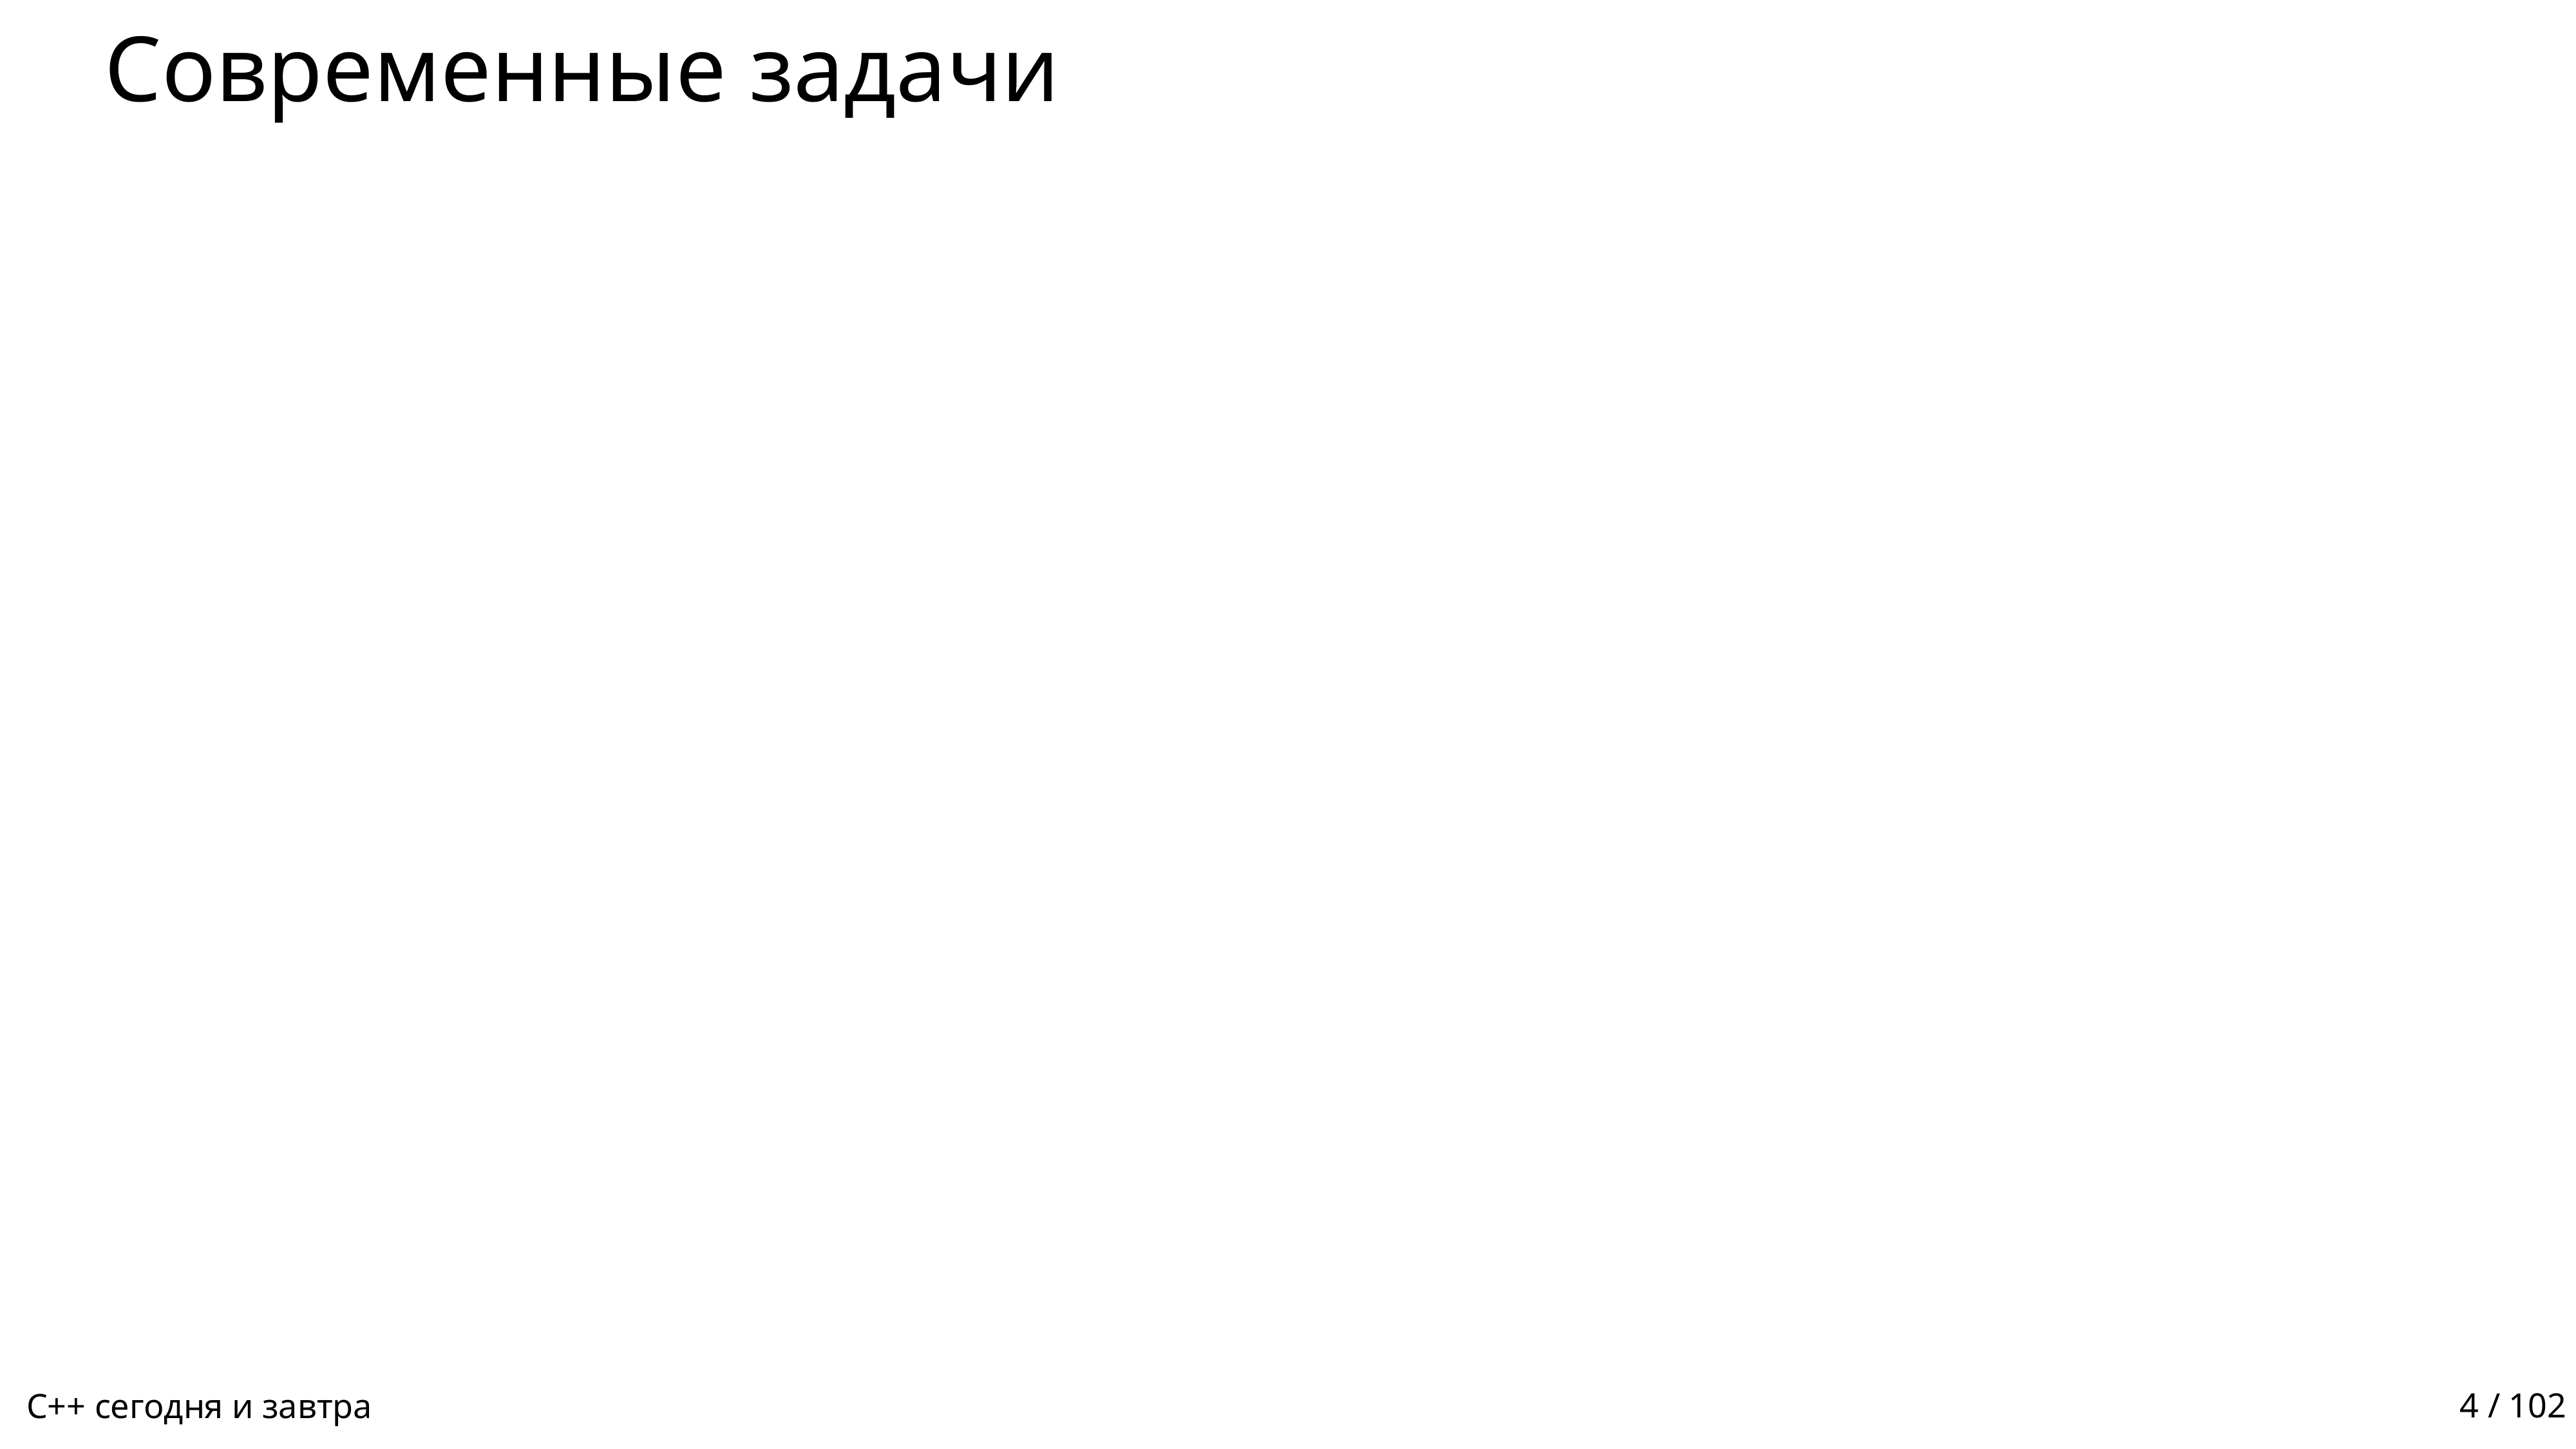

Современные задачи
#
C++ сегодня и завтра